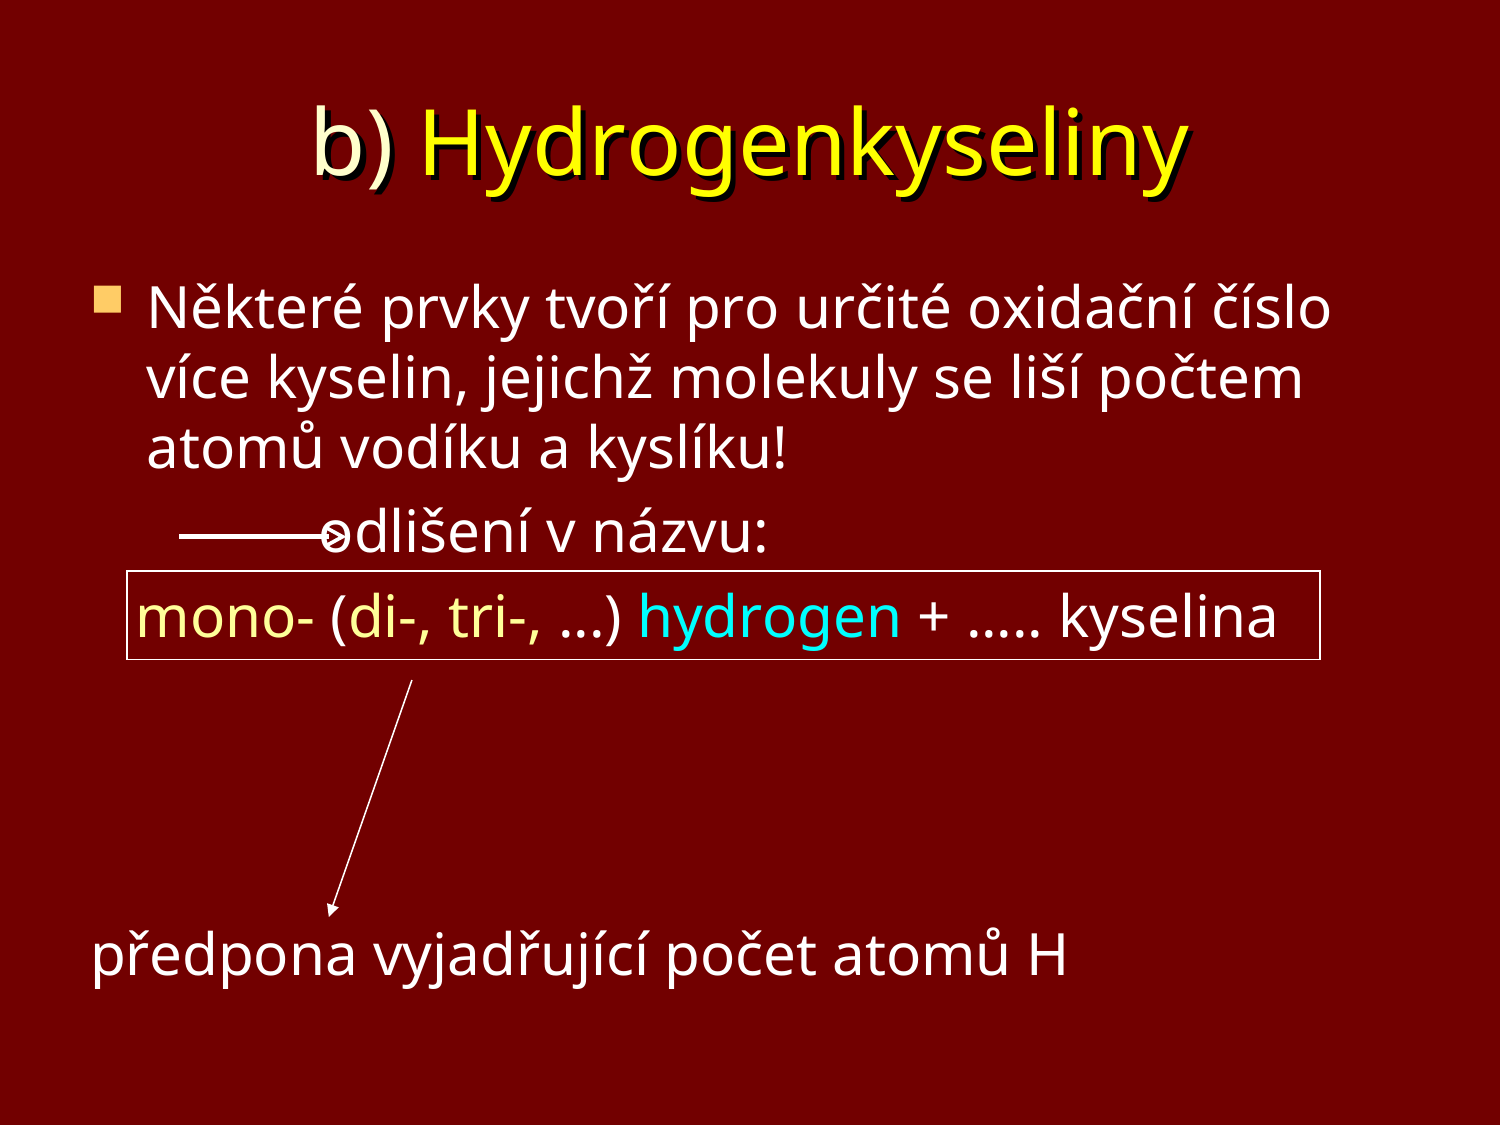

# b) Hydrogenkyseliny
Některé prvky tvoří pro určité oxidační číslo více kyselin, jejichž molekuly se liší počtem atomů vodíku a kyslíku!
 odlišení v názvu:
 mono- (di-, tri-, ...) hydrogen + ..... kyselina
předpona vyjadřující počet atomů H